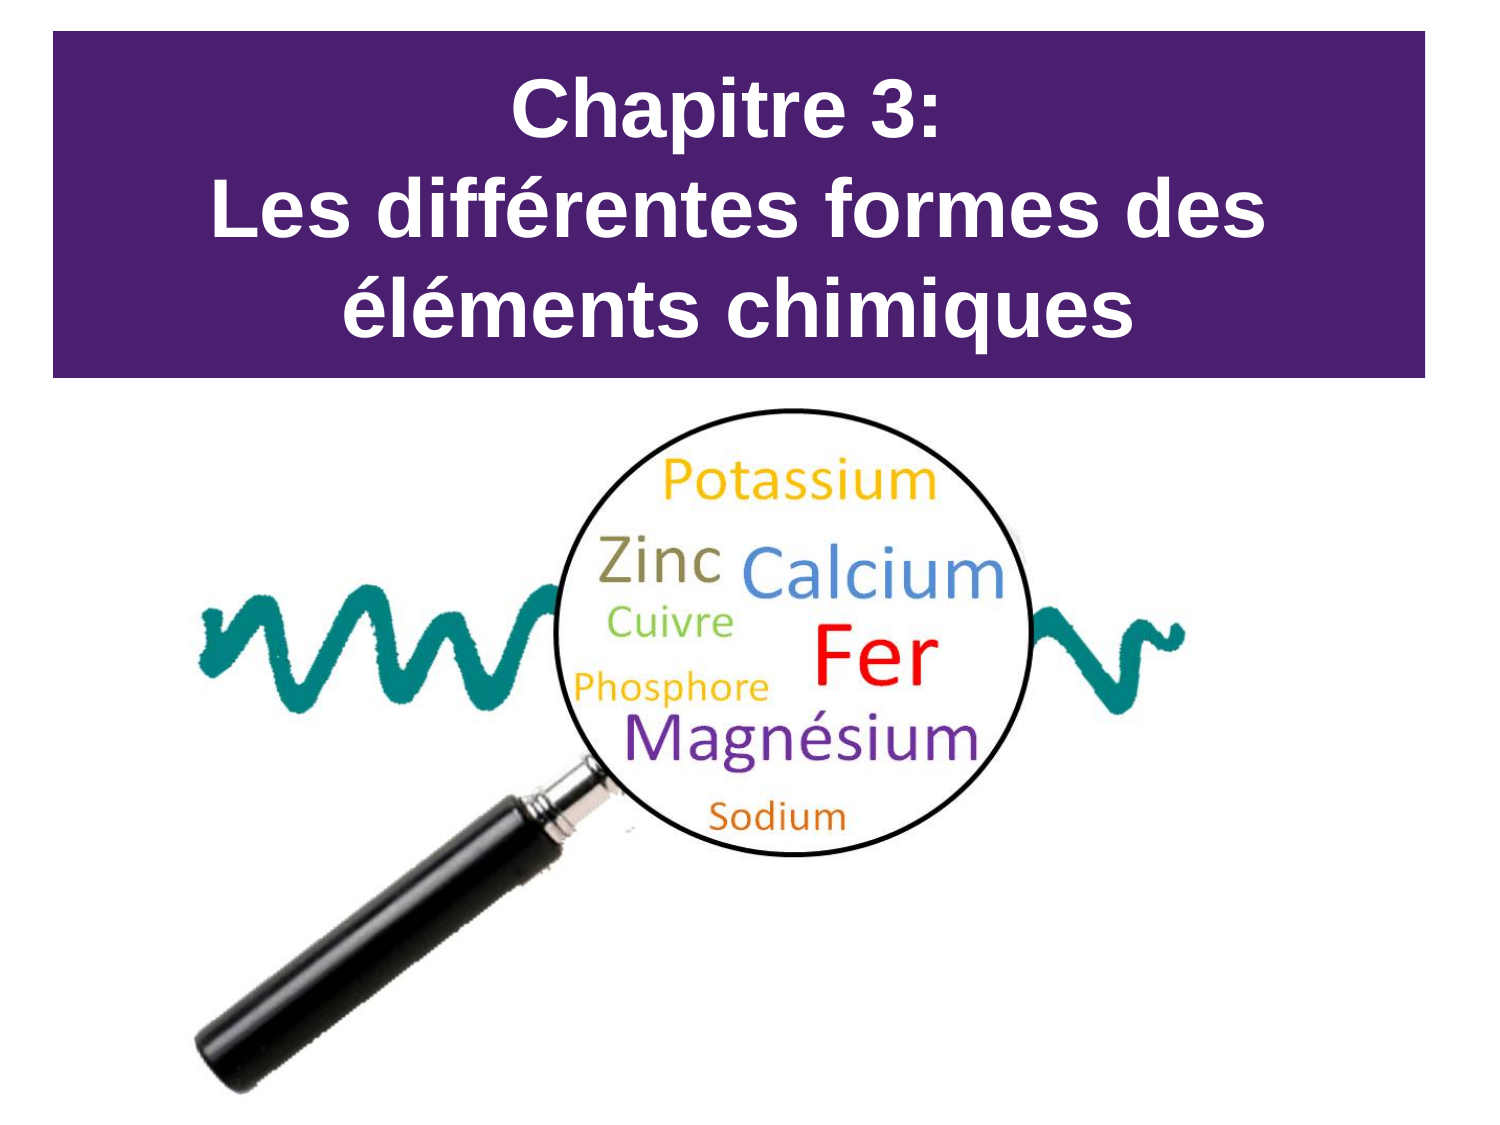

# Chapitre 3: Les différentes formes des éléments chimiques